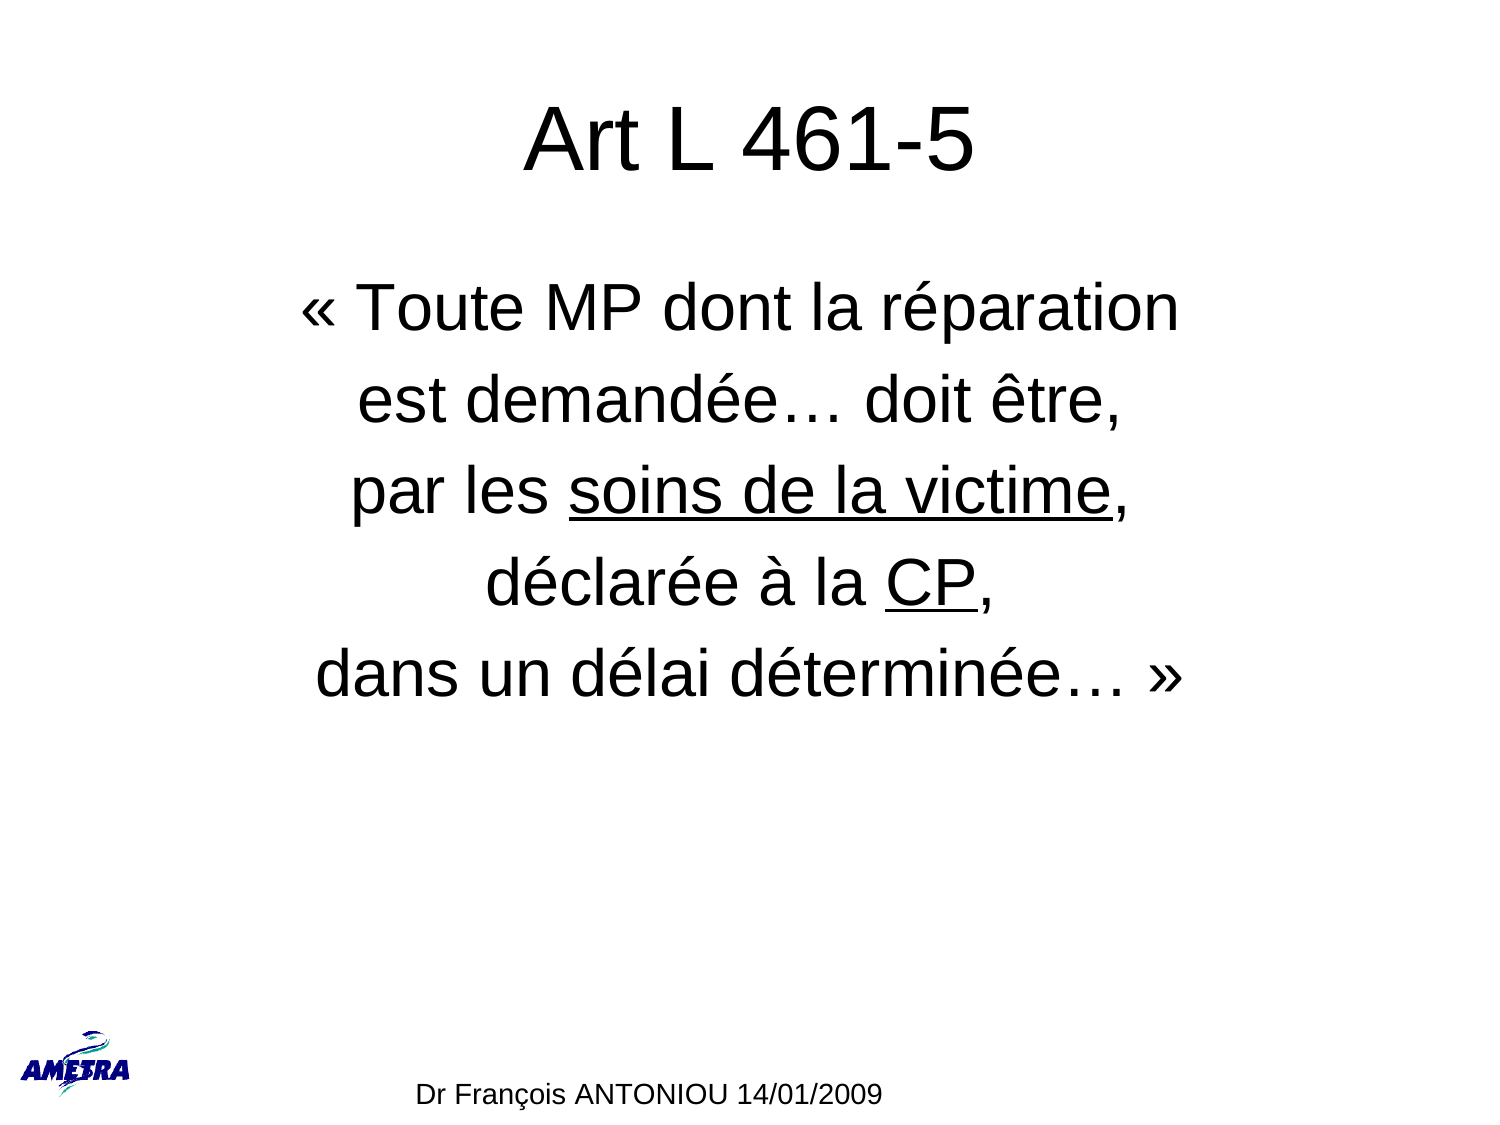

# Art L 461-5
« Toute MP dont la réparation
est demandée… doit être,
par les soins de la victime,
déclarée à la CP,
dans un délai déterminée… »
Dr François ANTONIOU 14/01/2009